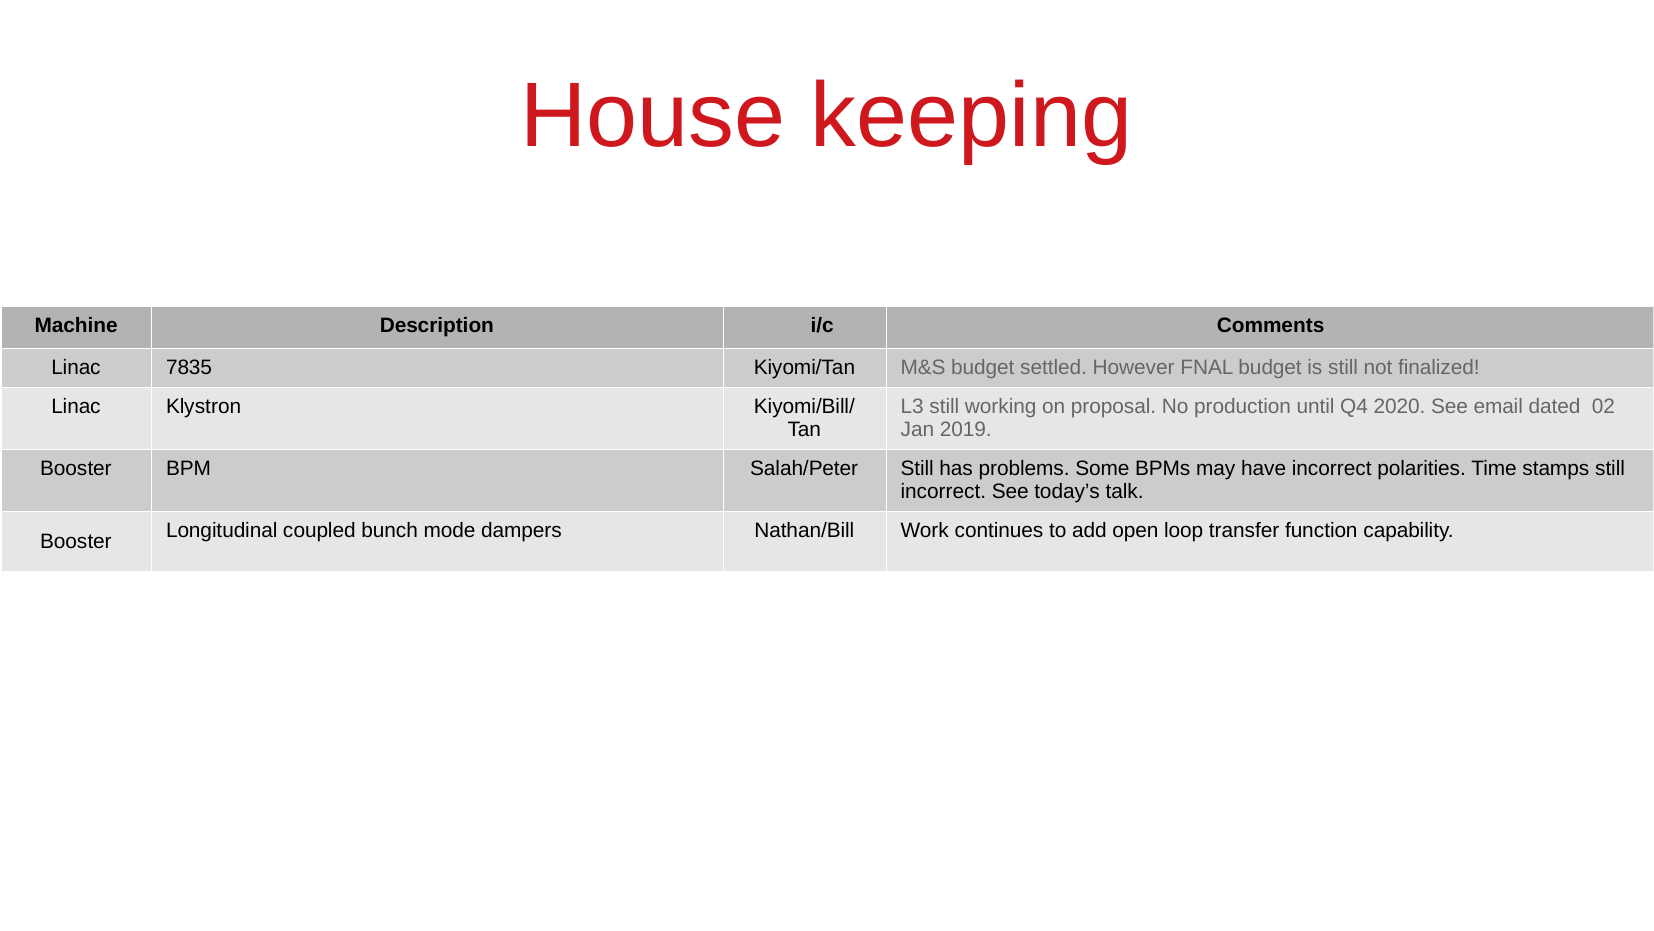

# House keeping
| Machine | Description | i/c | Comments |
| --- | --- | --- | --- |
| Linac | 7835 | Kiyomi/Tan | M&S budget settled. However FNAL budget is still not finalized! |
| Linac | Klystron | Kiyomi/Bill/Tan | L3 still working on proposal. No production until Q4 2020. See email dated 02 Jan 2019. |
| Booster | BPM | Salah/Peter | Still has problems. Some BPMs may have incorrect polarities. Time stamps still incorrect. See today’s talk. |
| Booster | Longitudinal coupled bunch mode dampers | Nathan/Bill | Work continues to add open loop transfer function capability. |